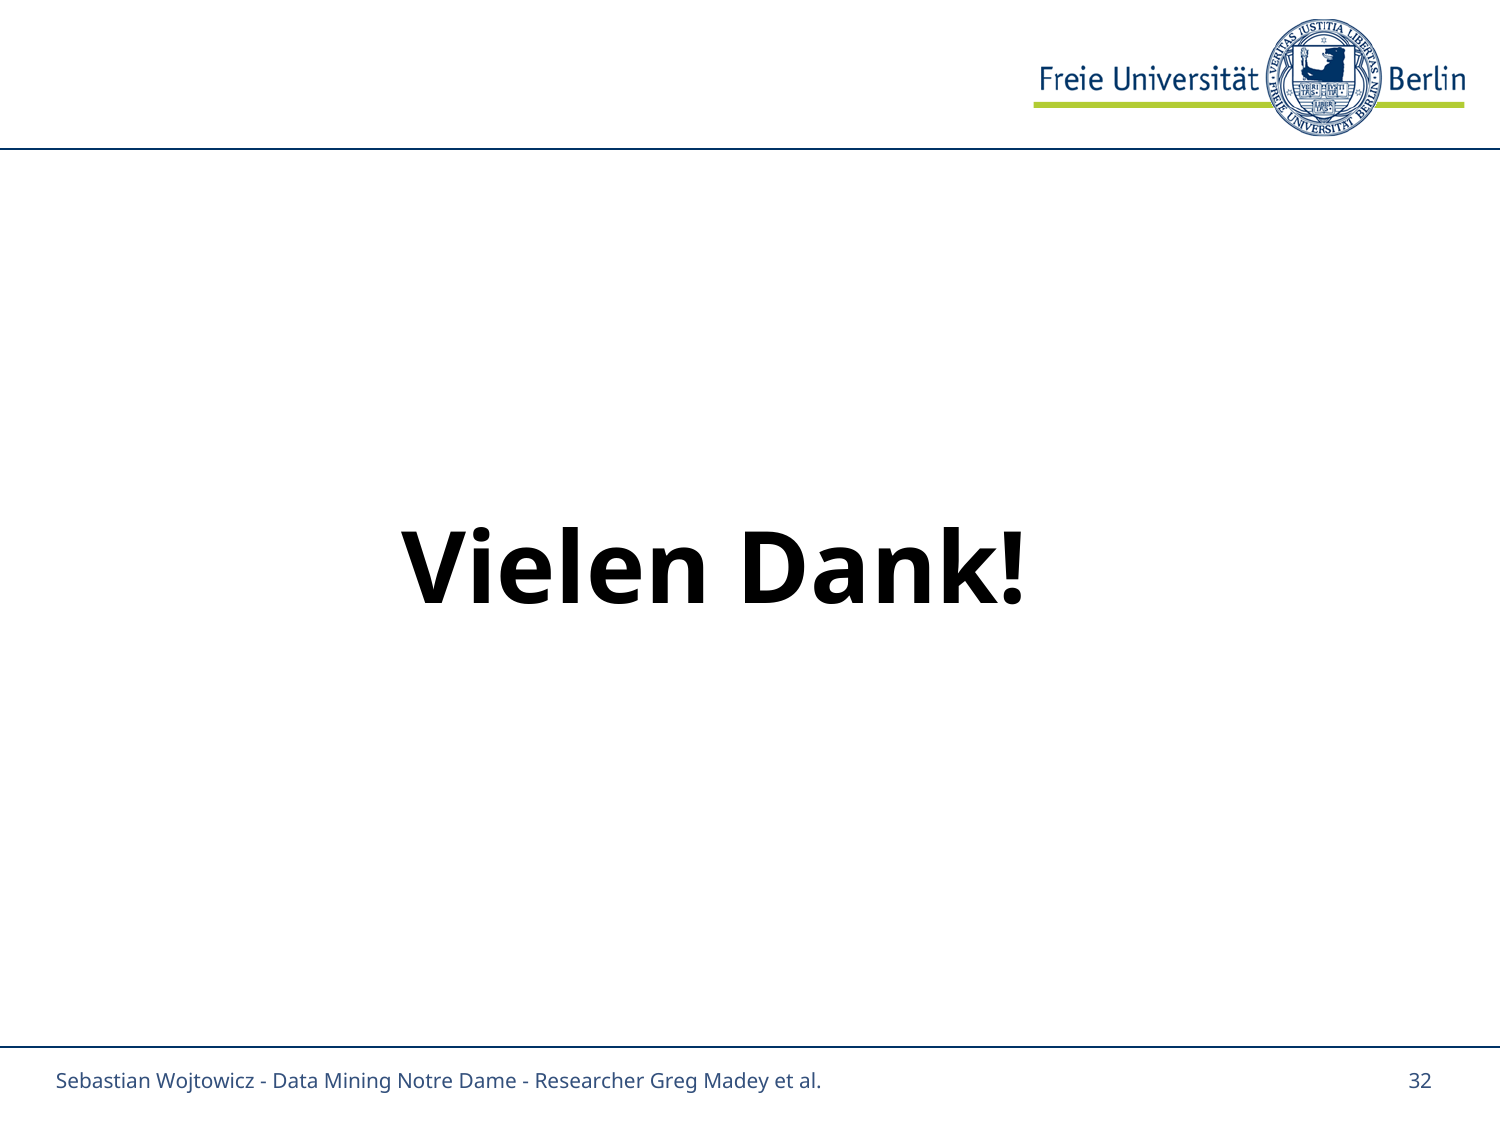

# Vielen Dank!
Sebastian Wojtowicz - Data Mining Notre Dame - Researcher Greg Madey et al.
32